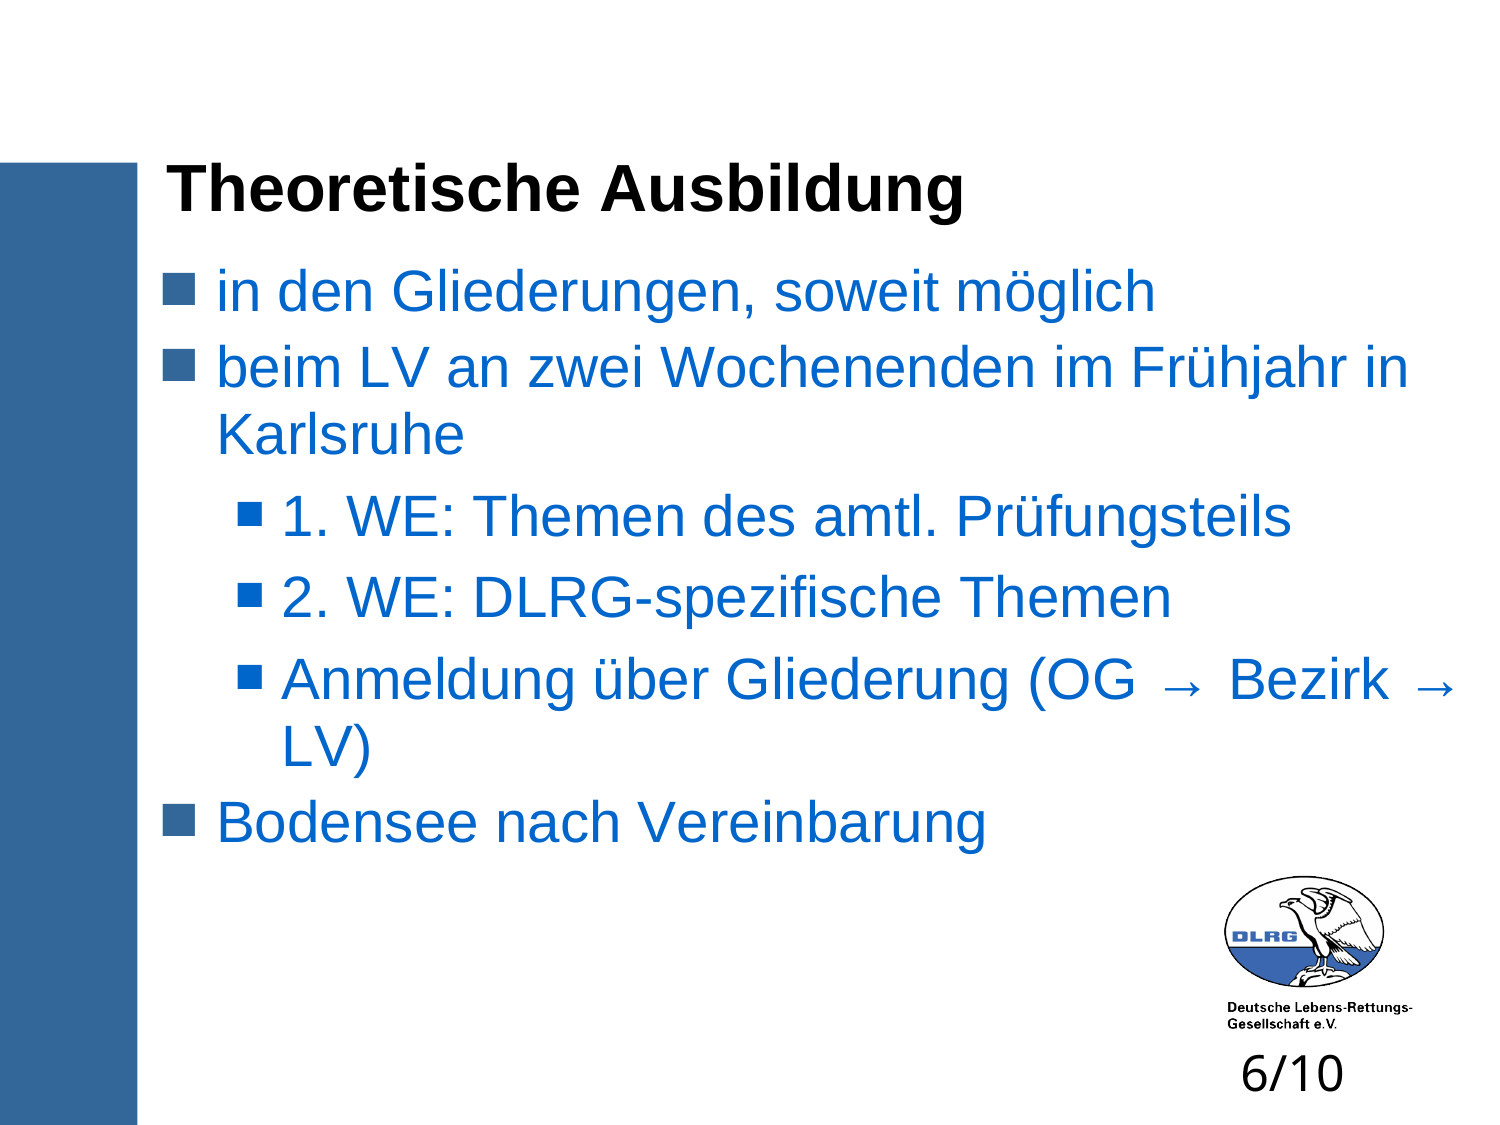

# Theoretische Ausbildung
in den Gliederungen, soweit möglich
beim LV an zwei Wochenenden im Frühjahr in Karlsruhe
1. WE: Themen des amtl. Prüfungsteils
2. WE: DLRG-spezifische Themen
Anmeldung über Gliederung (OG → Bezirk → LV)
Bodensee nach Vereinbarung